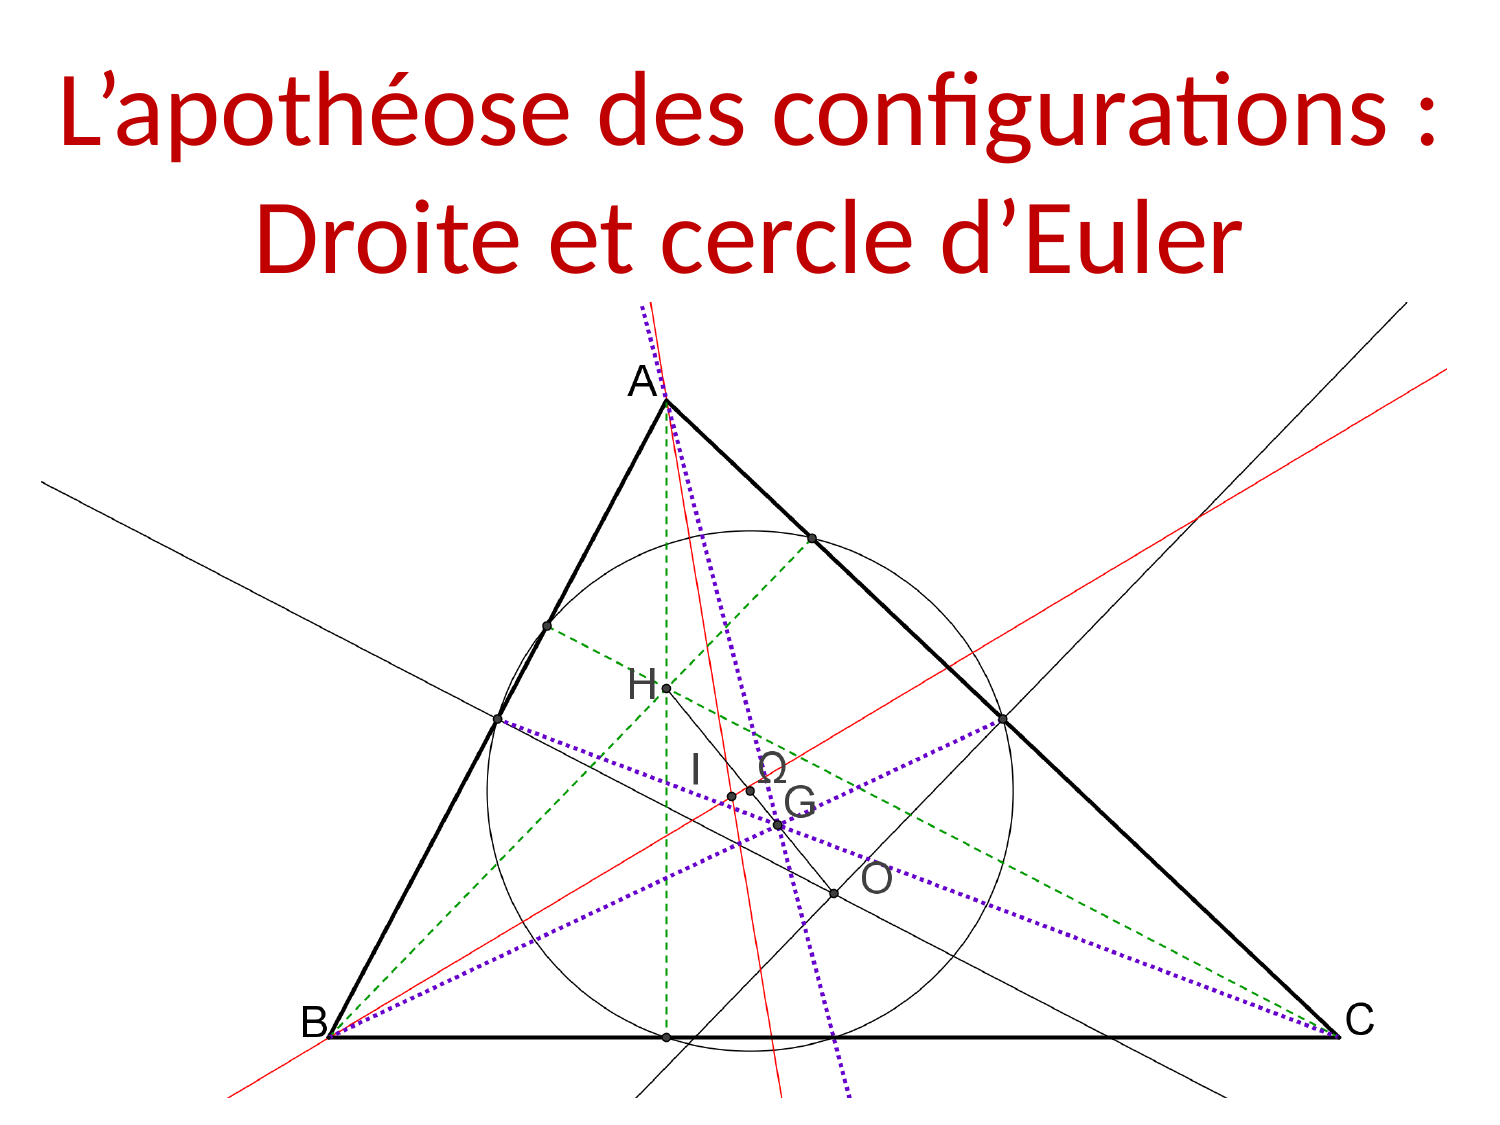

# L’apothéose des configurations : Droite et cercle d’Euler